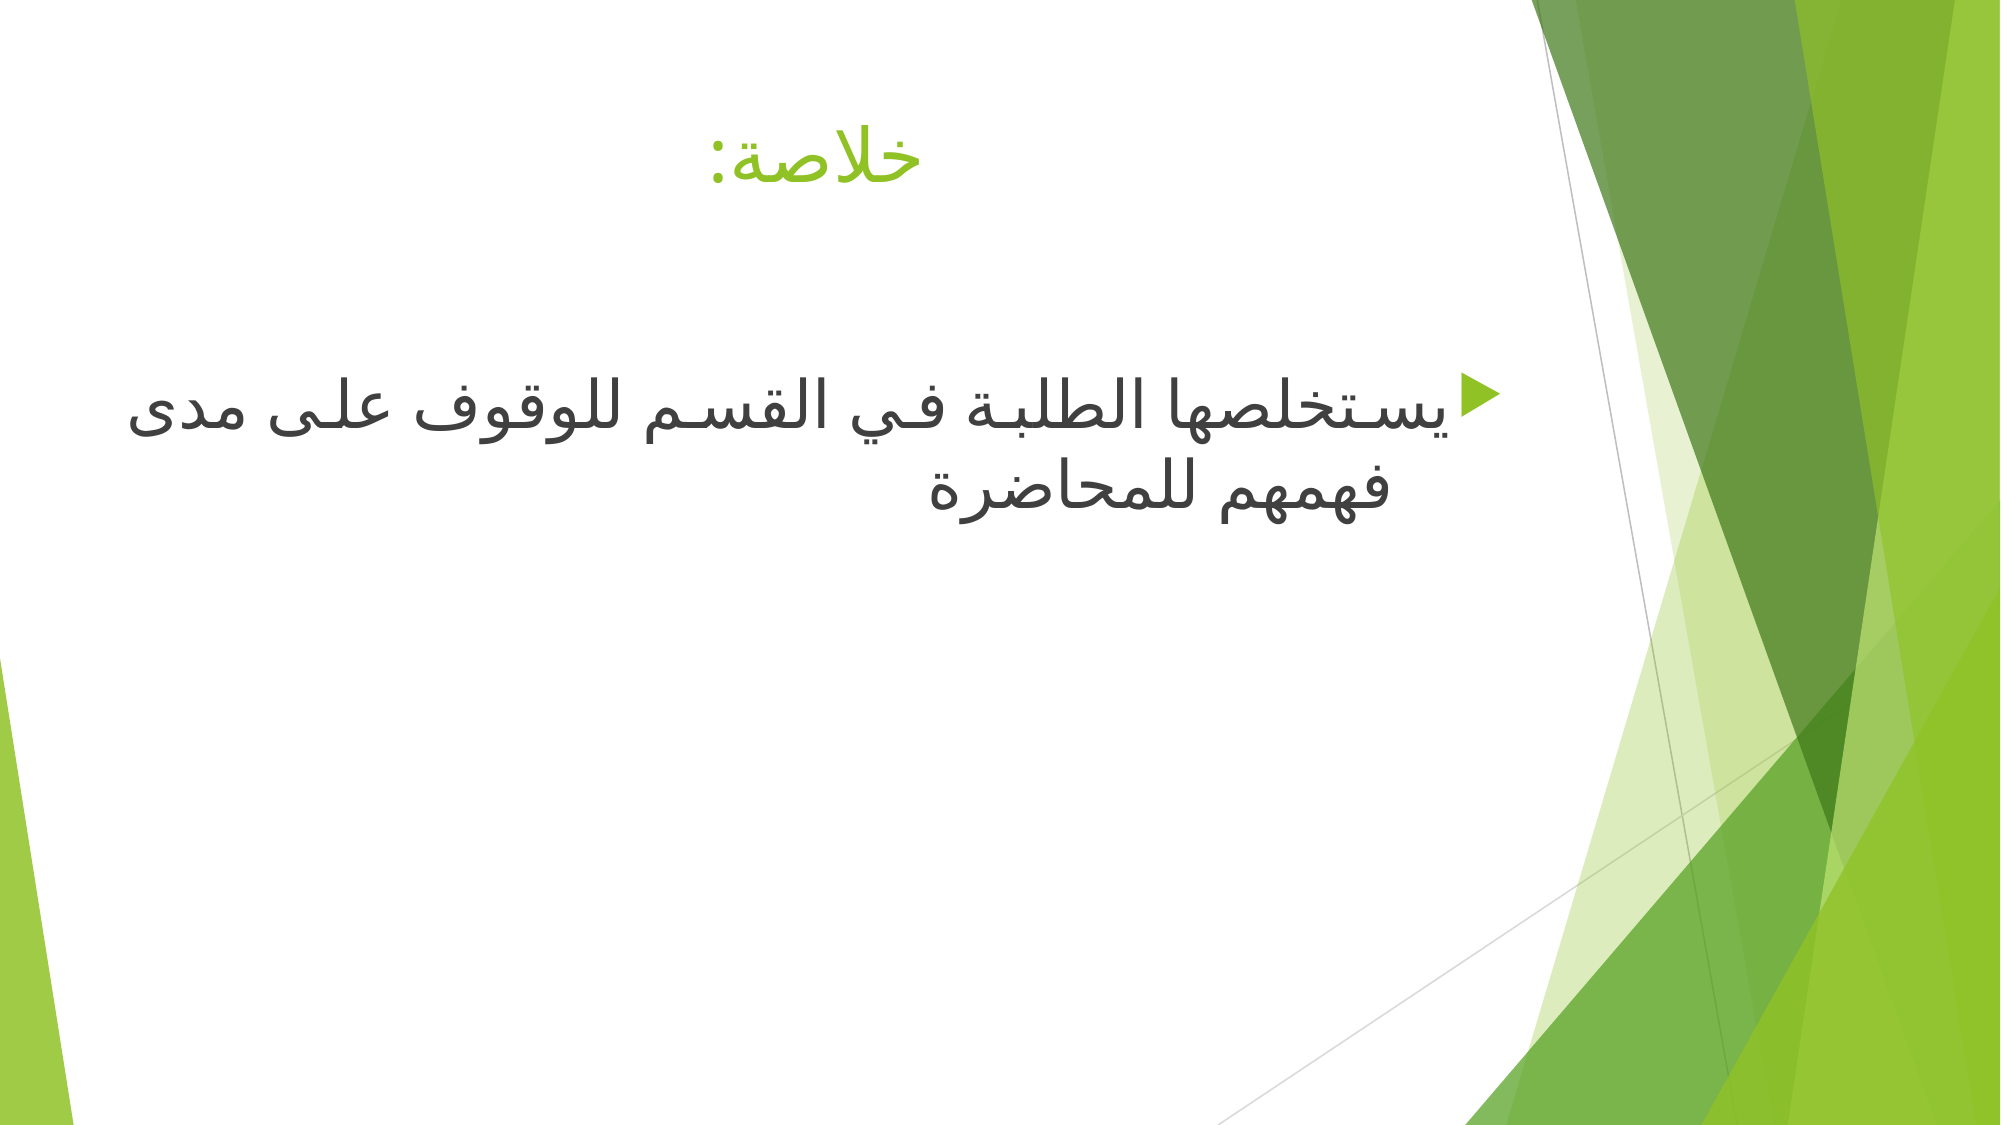

# خلاصة:
يستخلصها الطلبة في القسم للوقوف على مدى فهمهم للمحاضرة